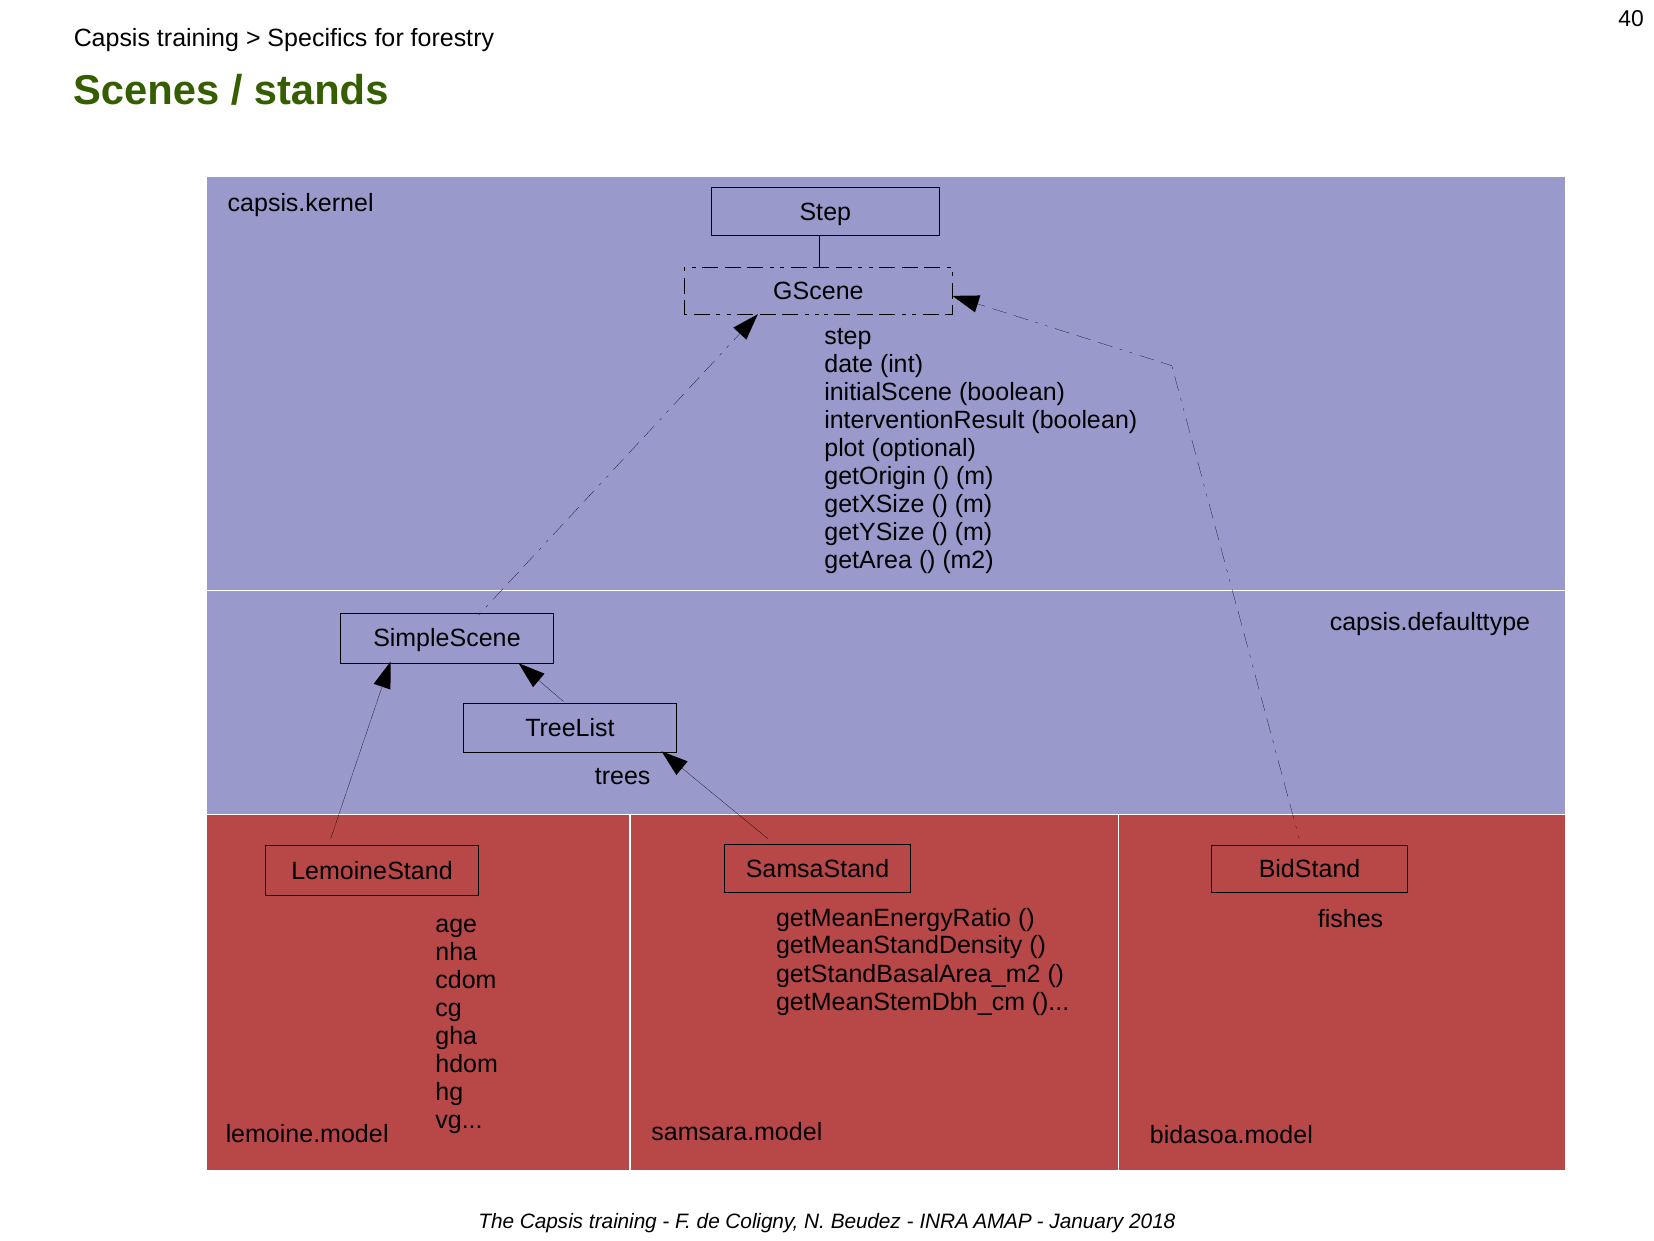

40
Capsis training > Specifics for forestry
Scenes / stands
capsis.kernel
Step
GScene
step
date (int)
initialScene (boolean)
interventionResult (boolean)
plot (optional)
getOrigin () (m)
getXSize () (m)
getYSize () (m)
getArea () (m2)
capsis.defaulttype
SimpleScene
TreeList
trees
SamsaStand
LemoineStand
BidStand
getMeanEnergyRatio ()
getMeanStandDensity ()
getStandBasalArea_m2 ()
getMeanStemDbh_cm ()...
fishes
age
nha
cdom
cg
gha
hdom
hg
vg...
samsara.model
lemoine.model
bidasoa.model
The Capsis training - F. de Coligny, N. Beudez - INRA AMAP - January 2018